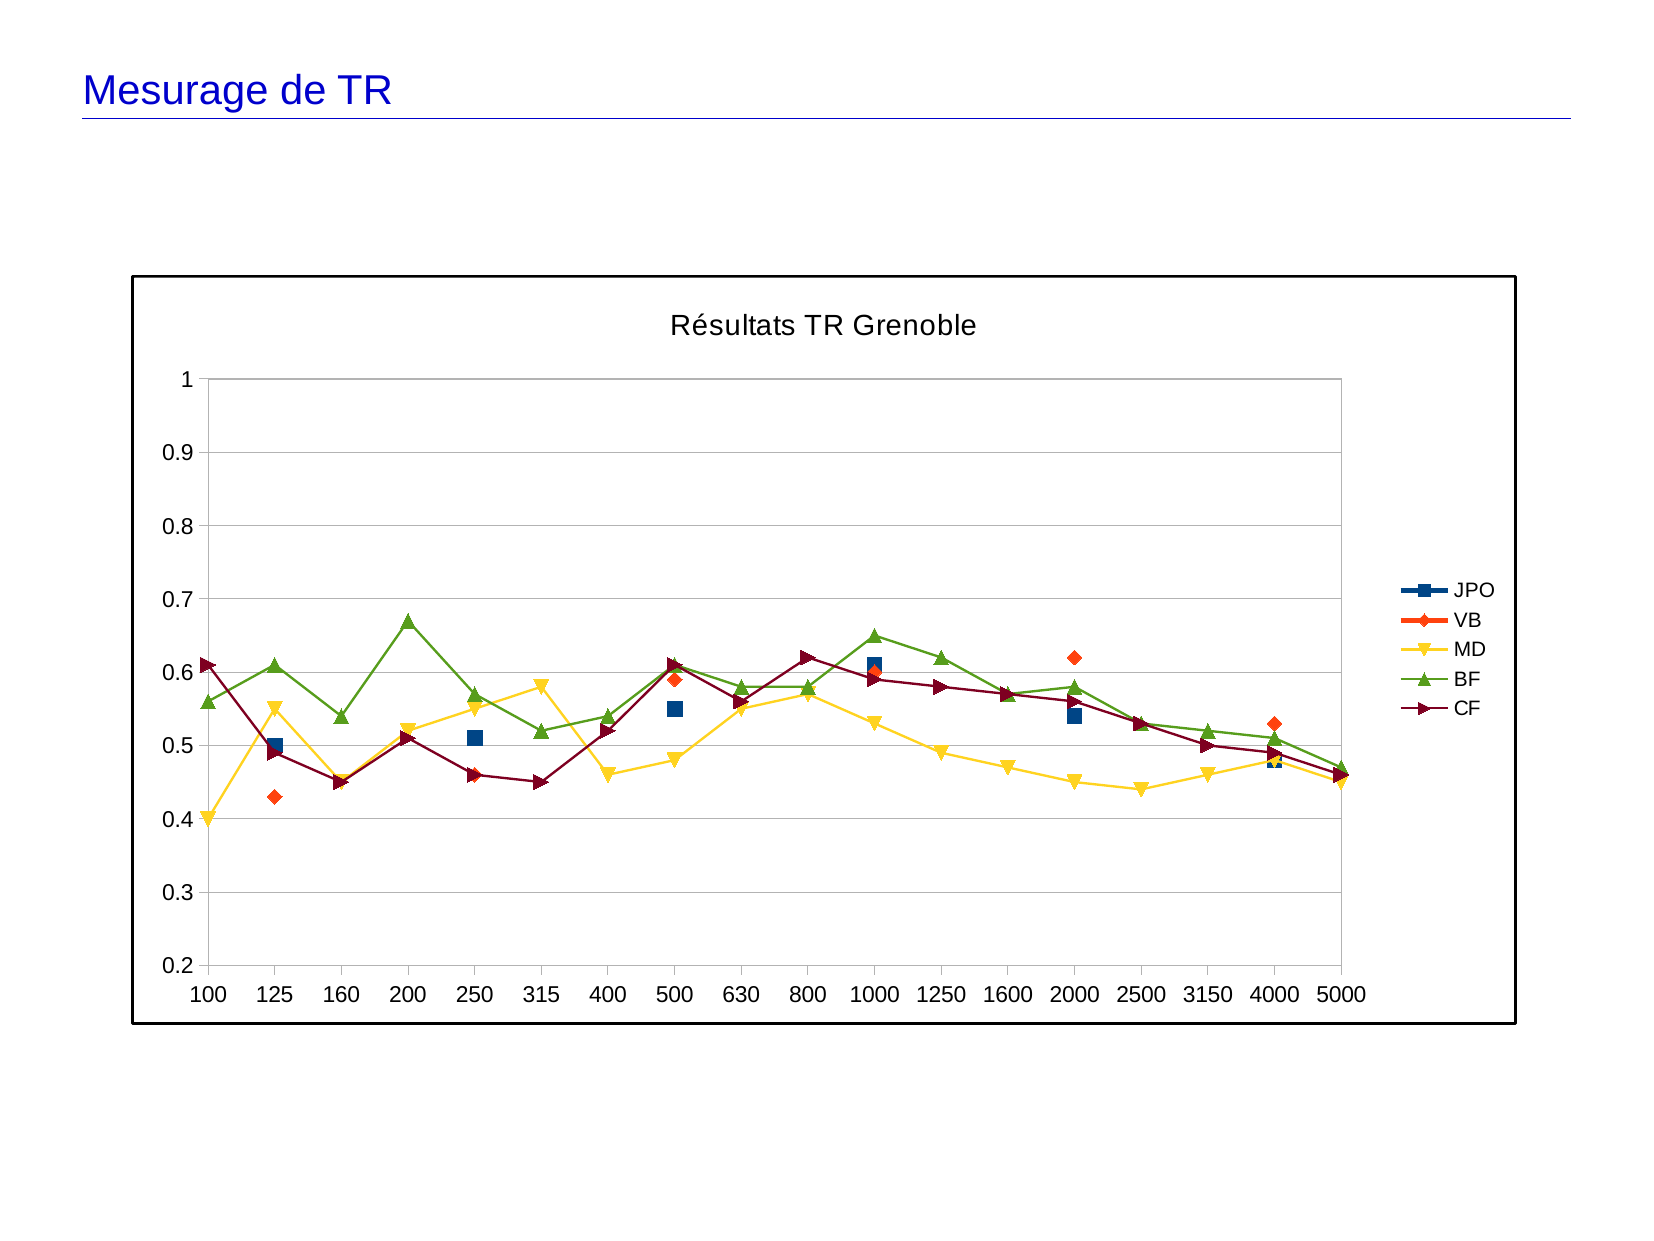

# Mesurage de TR
### Chart: Résultats TR Grenoble
| Category | JPO | VB | MD | BF | CF |
|---|---|---|---|---|---|
| 100 | None | None | 0.4 | 0.56 | 0.61 |
| 125 | 0.5 | 0.43 | 0.55 | 0.61 | 0.49 |
| 160 | None | None | 0.45 | 0.54 | 0.45 |
| 200 | None | None | 0.52 | 0.67 | 0.51 |
| 250 | 0.51 | 0.46 | 0.55 | 0.57 | 0.46 |
| 315 | None | None | 0.58 | 0.52 | 0.45 |
| 400 | None | None | 0.46 | 0.54 | 0.52 |
| 500 | 0.55 | 0.59 | 0.48 | 0.61 | 0.61 |
| 630 | None | None | 0.55 | 0.58 | 0.56 |
| 800 | None | None | 0.57 | 0.58 | 0.62 |
| 1000 | 0.61 | 0.6 | 0.53 | 0.65 | 0.59 |
| 1250 | None | None | 0.49 | 0.62 | 0.58 |
| 1600 | None | None | 0.47 | 0.57 | 0.57 |
| 2000 | 0.54 | 0.62 | 0.45 | 0.58 | 0.56 |
| 2500 | None | None | 0.44 | 0.53 | 0.53 |
| 3150 | None | None | 0.46 | 0.52 | 0.5 |
| 4000 | 0.48 | 0.53 | 0.48 | 0.51 | 0.49 |
| 5000 | None | None | 0.45 | 0.47 | 0.46 |